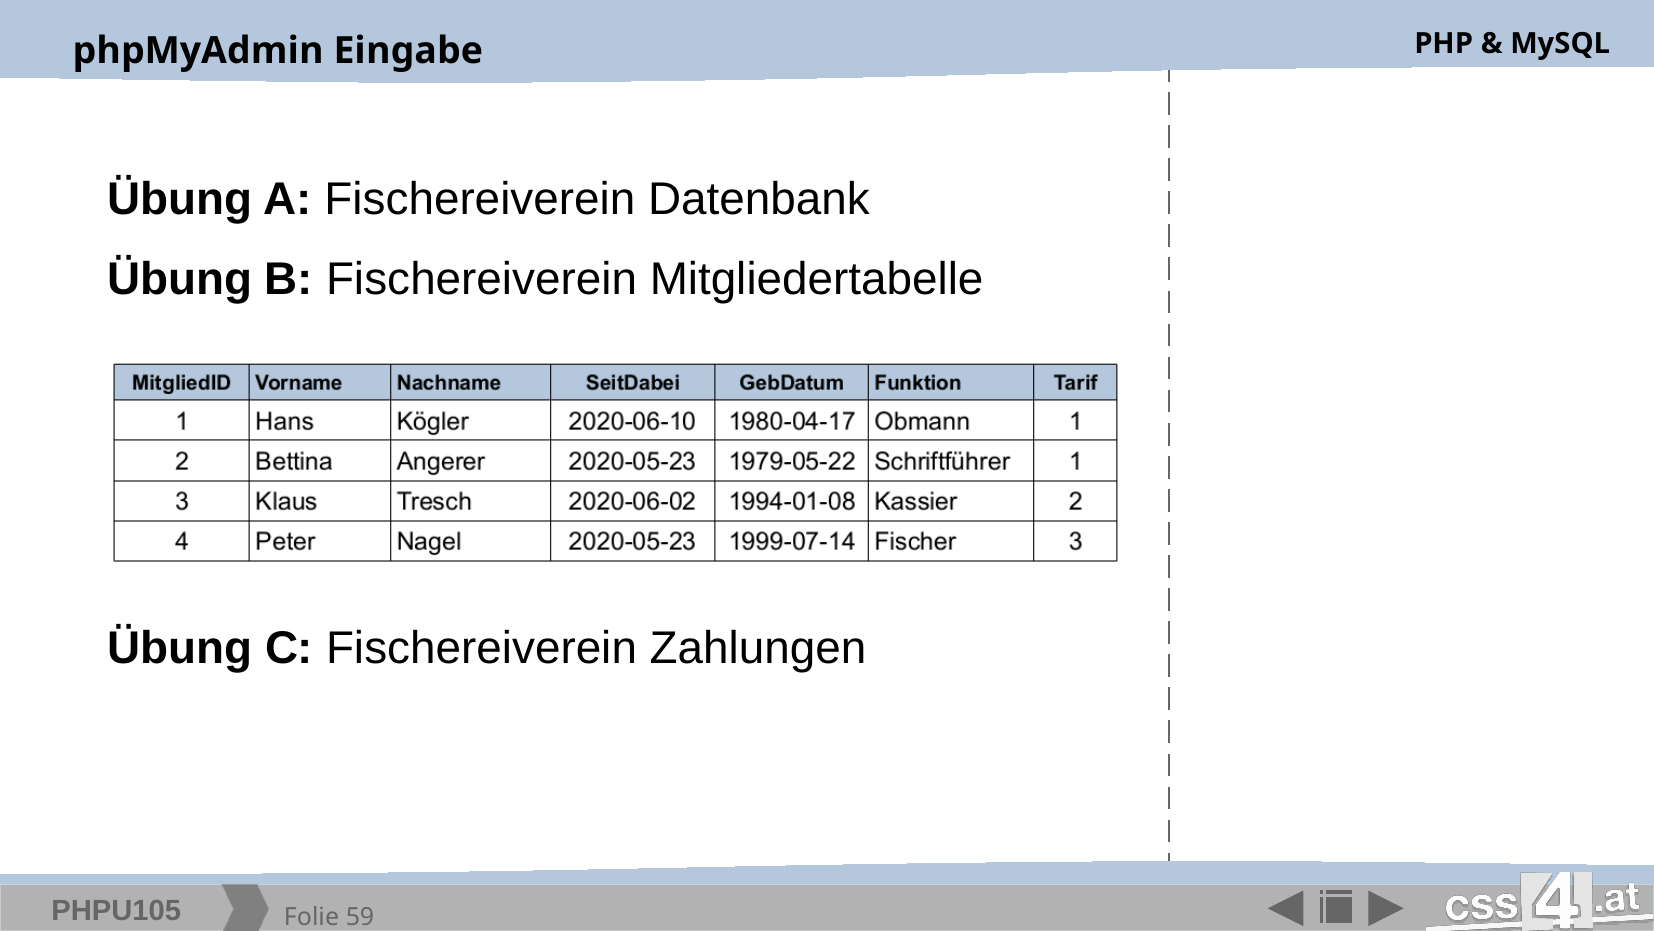

PHP & MySQL
phpMyAdmin Eingabe
Übung A: Fischereiverein Datenbank
Übung B: Fischereiverein Mitgliedertabelle
Übung C: Fischereiverein Zahlungen
PHPU105
Folie